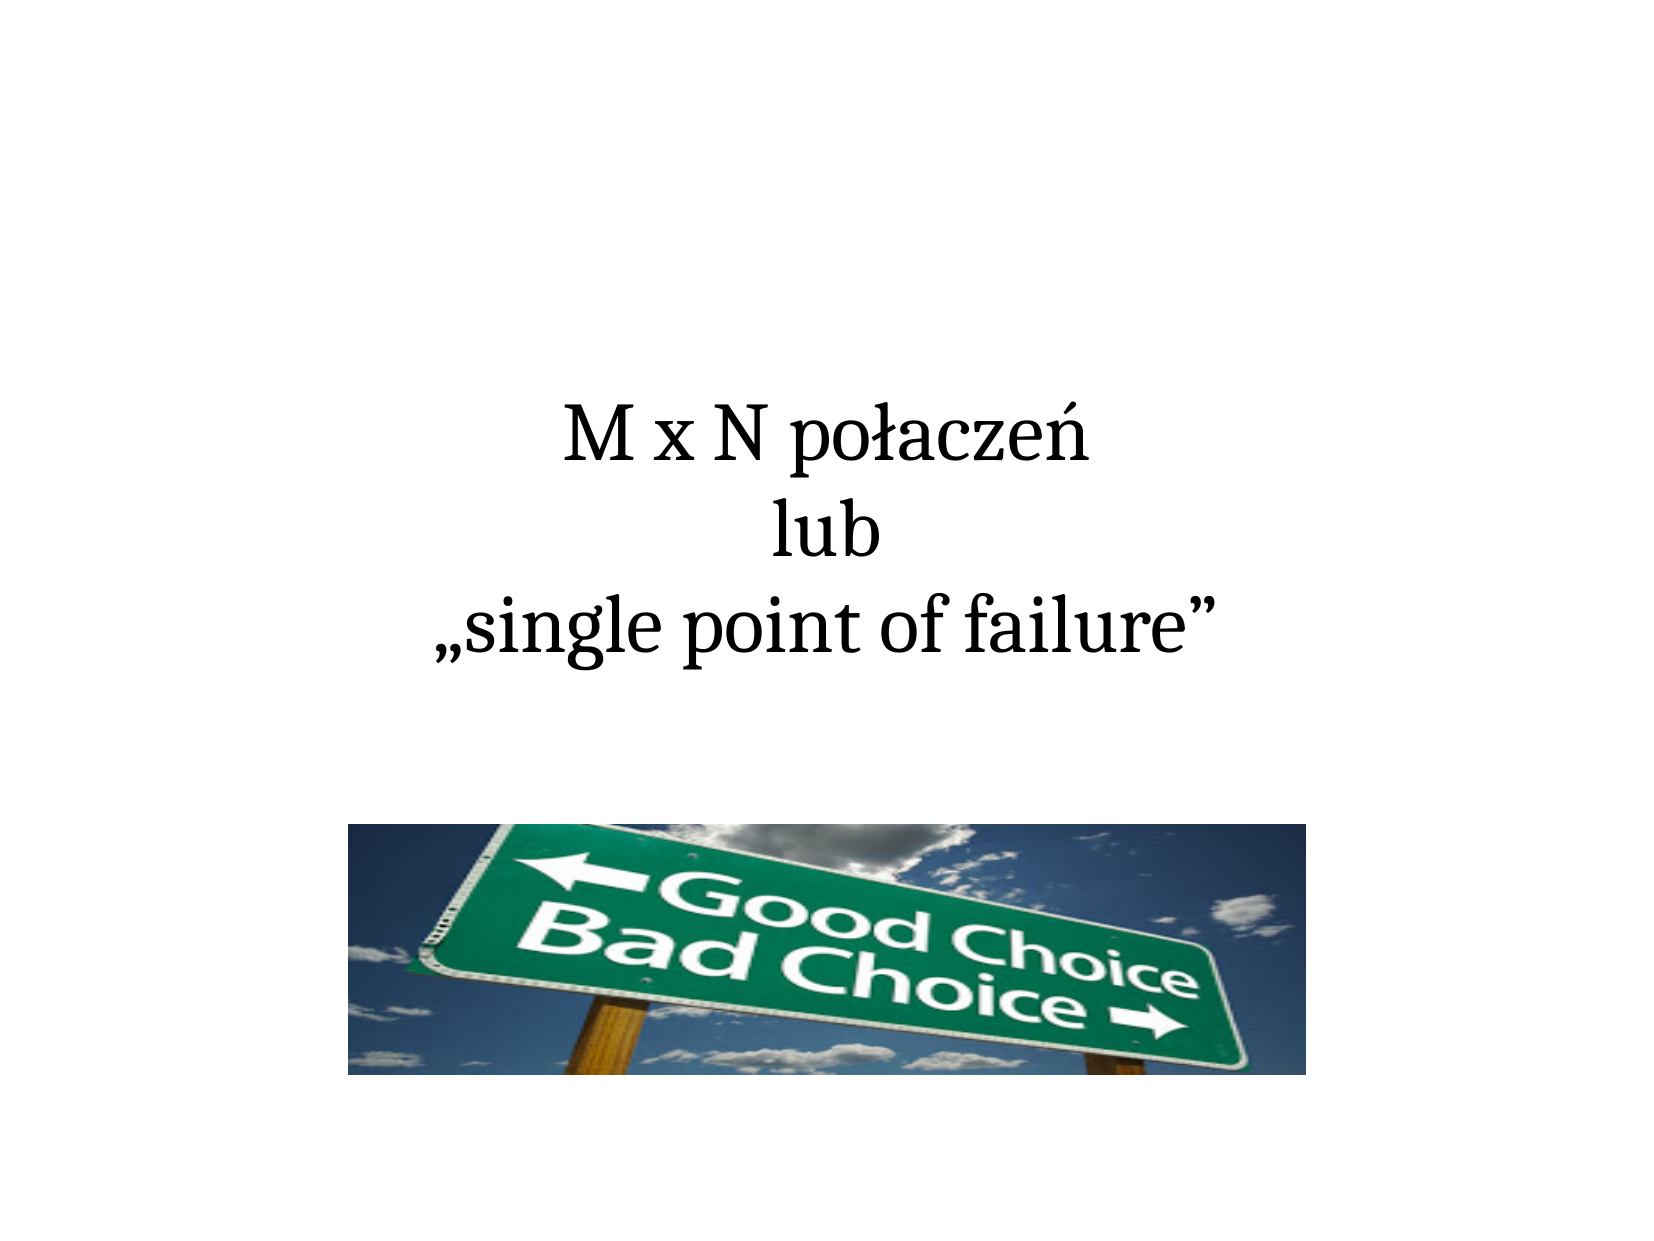

# M x N połaczeń
lub
„single point of failure”